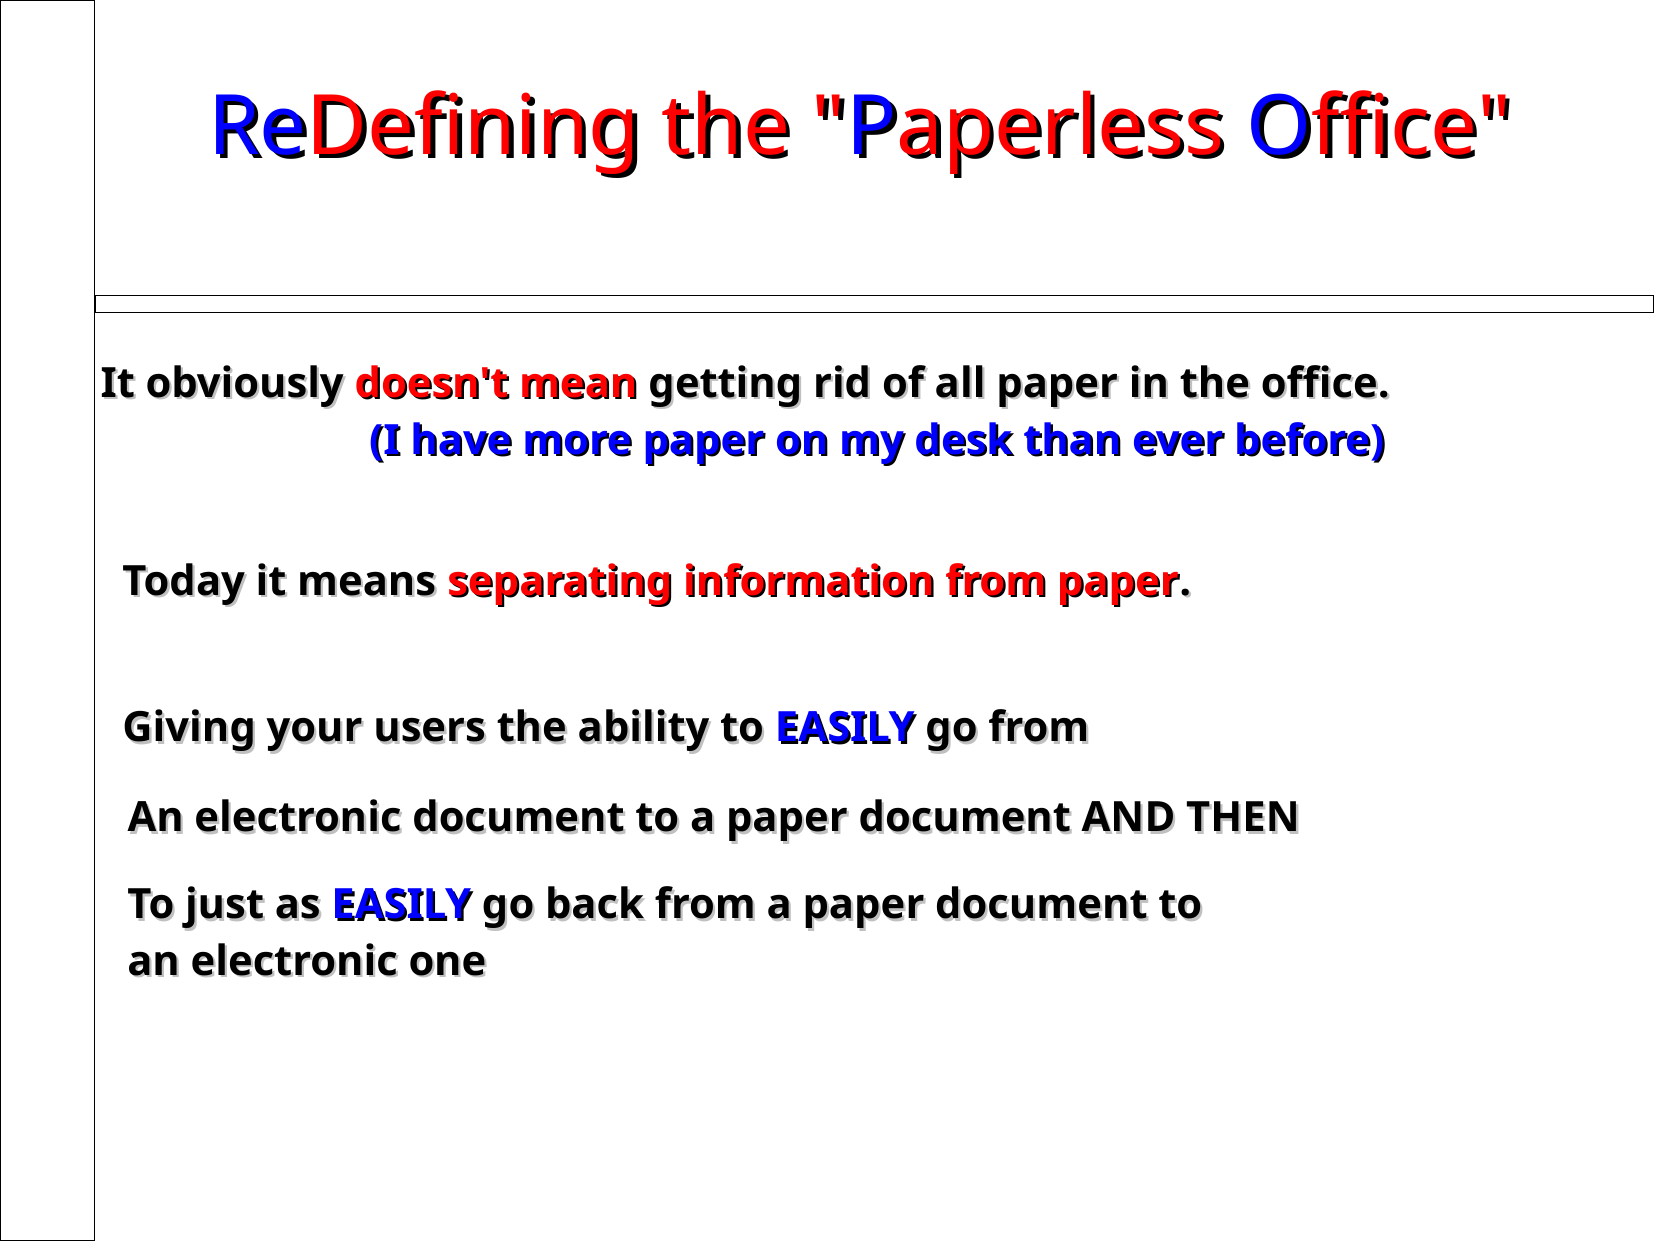

ReDefining the "Paperless Office"
It obviously doesn't mean getting rid of all paper in the office.
(I have more paper on my desk than ever before)
Today it means separating information from paper.
Giving your users the ability to EASILY go from
An electronic document to a paper document AND THEN
To just as EASILY go back from a paper document to
an electronic one